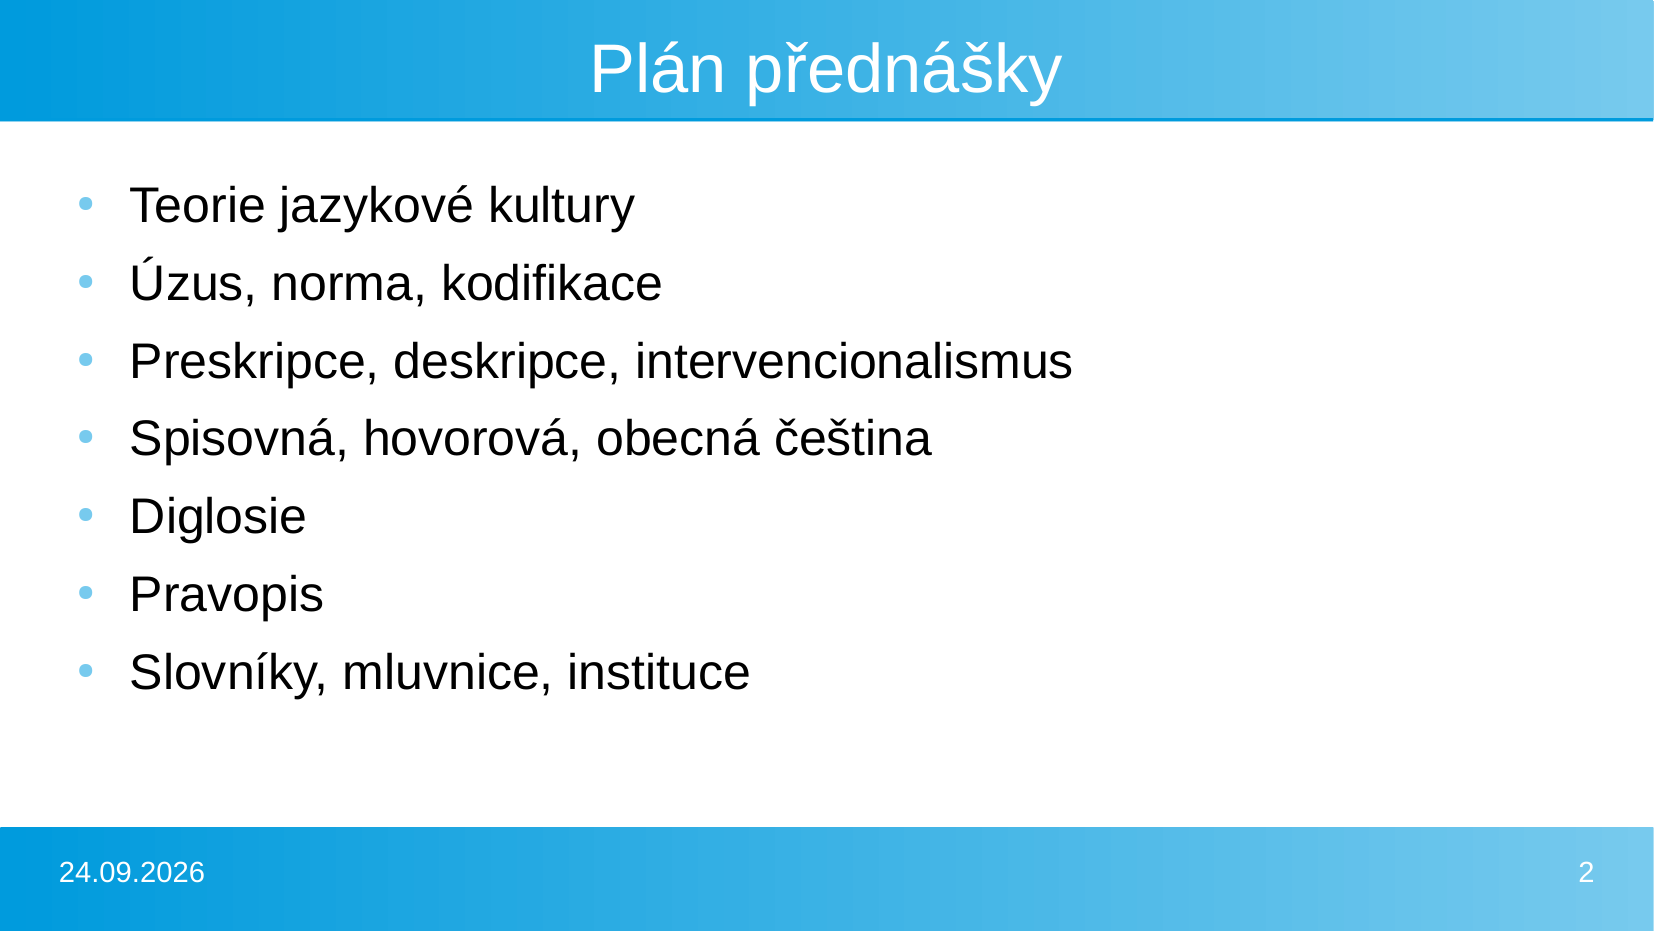

# Plán přednášky
Teorie jazykové kultury
Úzus, norma, kodifikace
Preskripce, deskripce, intervencionalismus
Spisovná, hovorová, obecná čeština
Diglosie
Pravopis
Slovníky, mluvnice, instituce
2